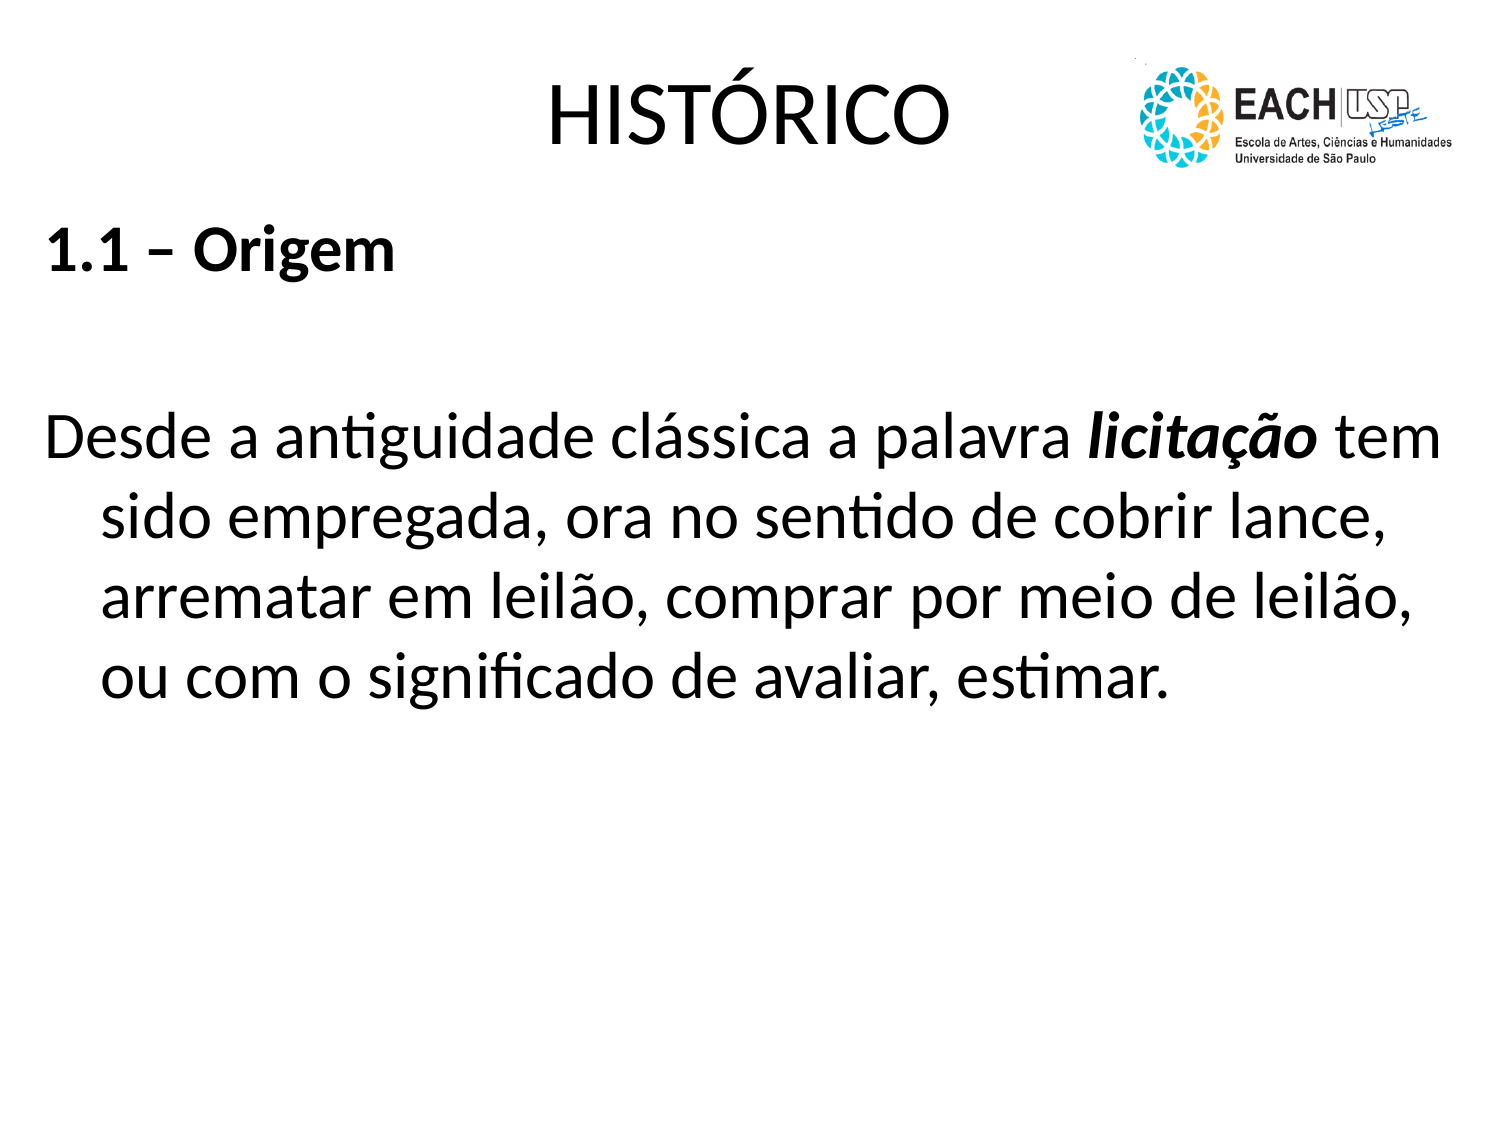

HISTÓRICO
# 1.1 – Origem
Desde a antiguidade clássica a palavra licitação tem sido empregada, ora no sentido de cobrir lance, arrematar em leilão, comprar por meio de leilão, ou com o significado de avaliar, estimar.